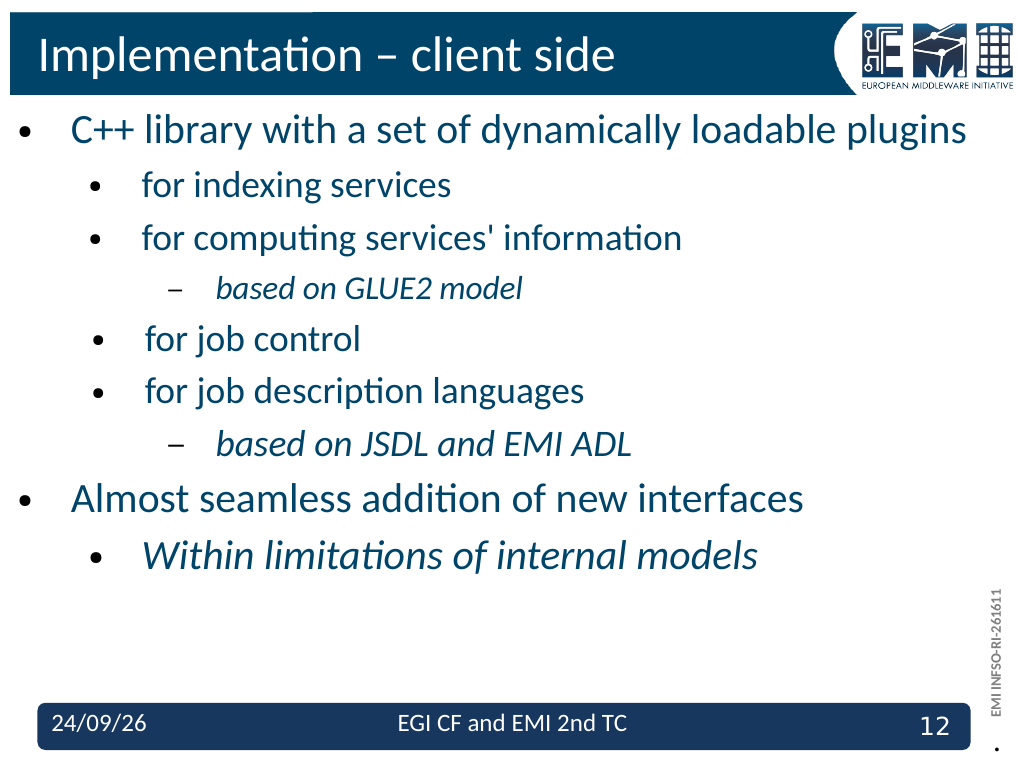

# Implementation – client side
C++ library with a set of dynamically loadable plugins
for indexing services
for computing services' information
based on GLUE2 model
for job control
for job description languages
based on JSDL and EMI ADL
Almost seamless addition of new interfaces
Within limitations of internal models
EGI CF and EMI 2nd TC
12